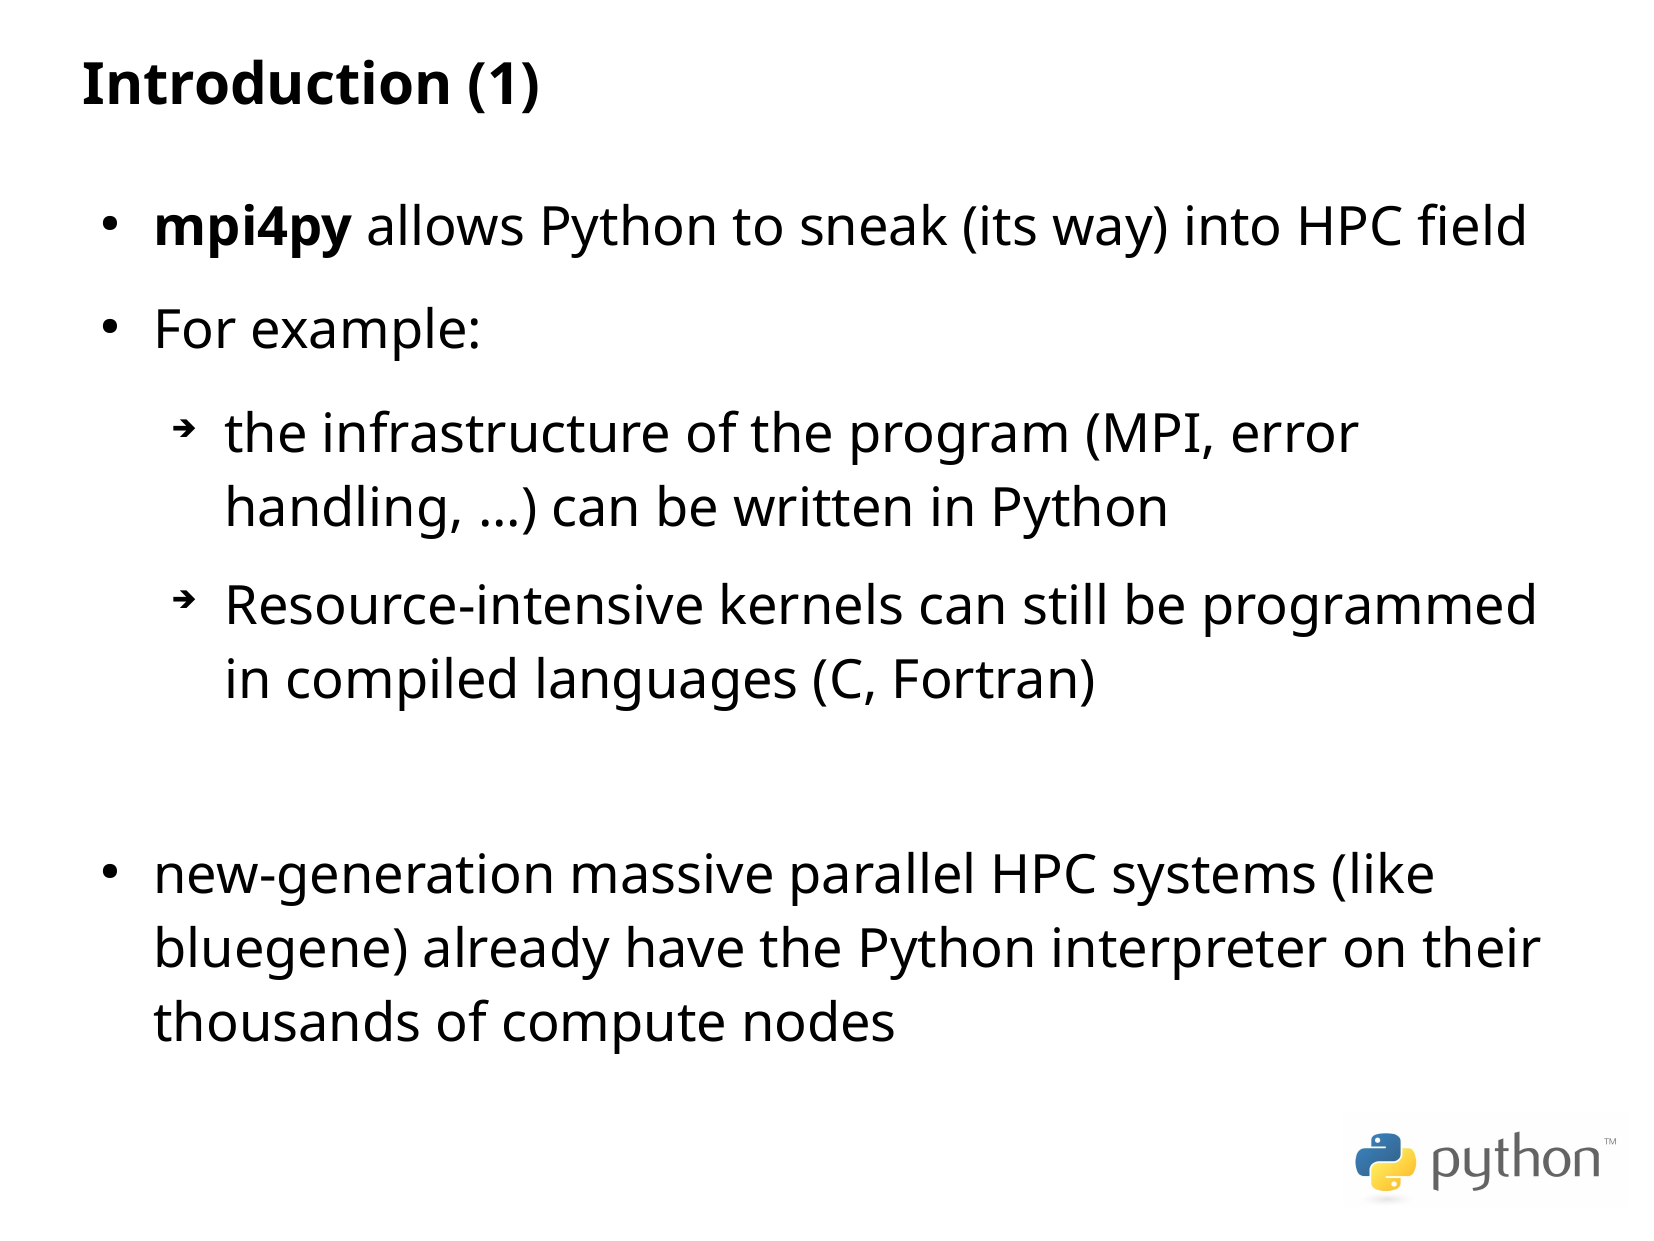

# Introduction (1)
mpi4py allows Python to sneak (its way) into HPC field
For example:
the infrastructure of the program (MPI, error handling, ...) can be written in Python
Resource-intensive kernels can still be programmed in compiled languages (C, Fortran)
new-generation massive parallel HPC systems (like bluegene) already have the Python interpreter on their thousands of compute nodes